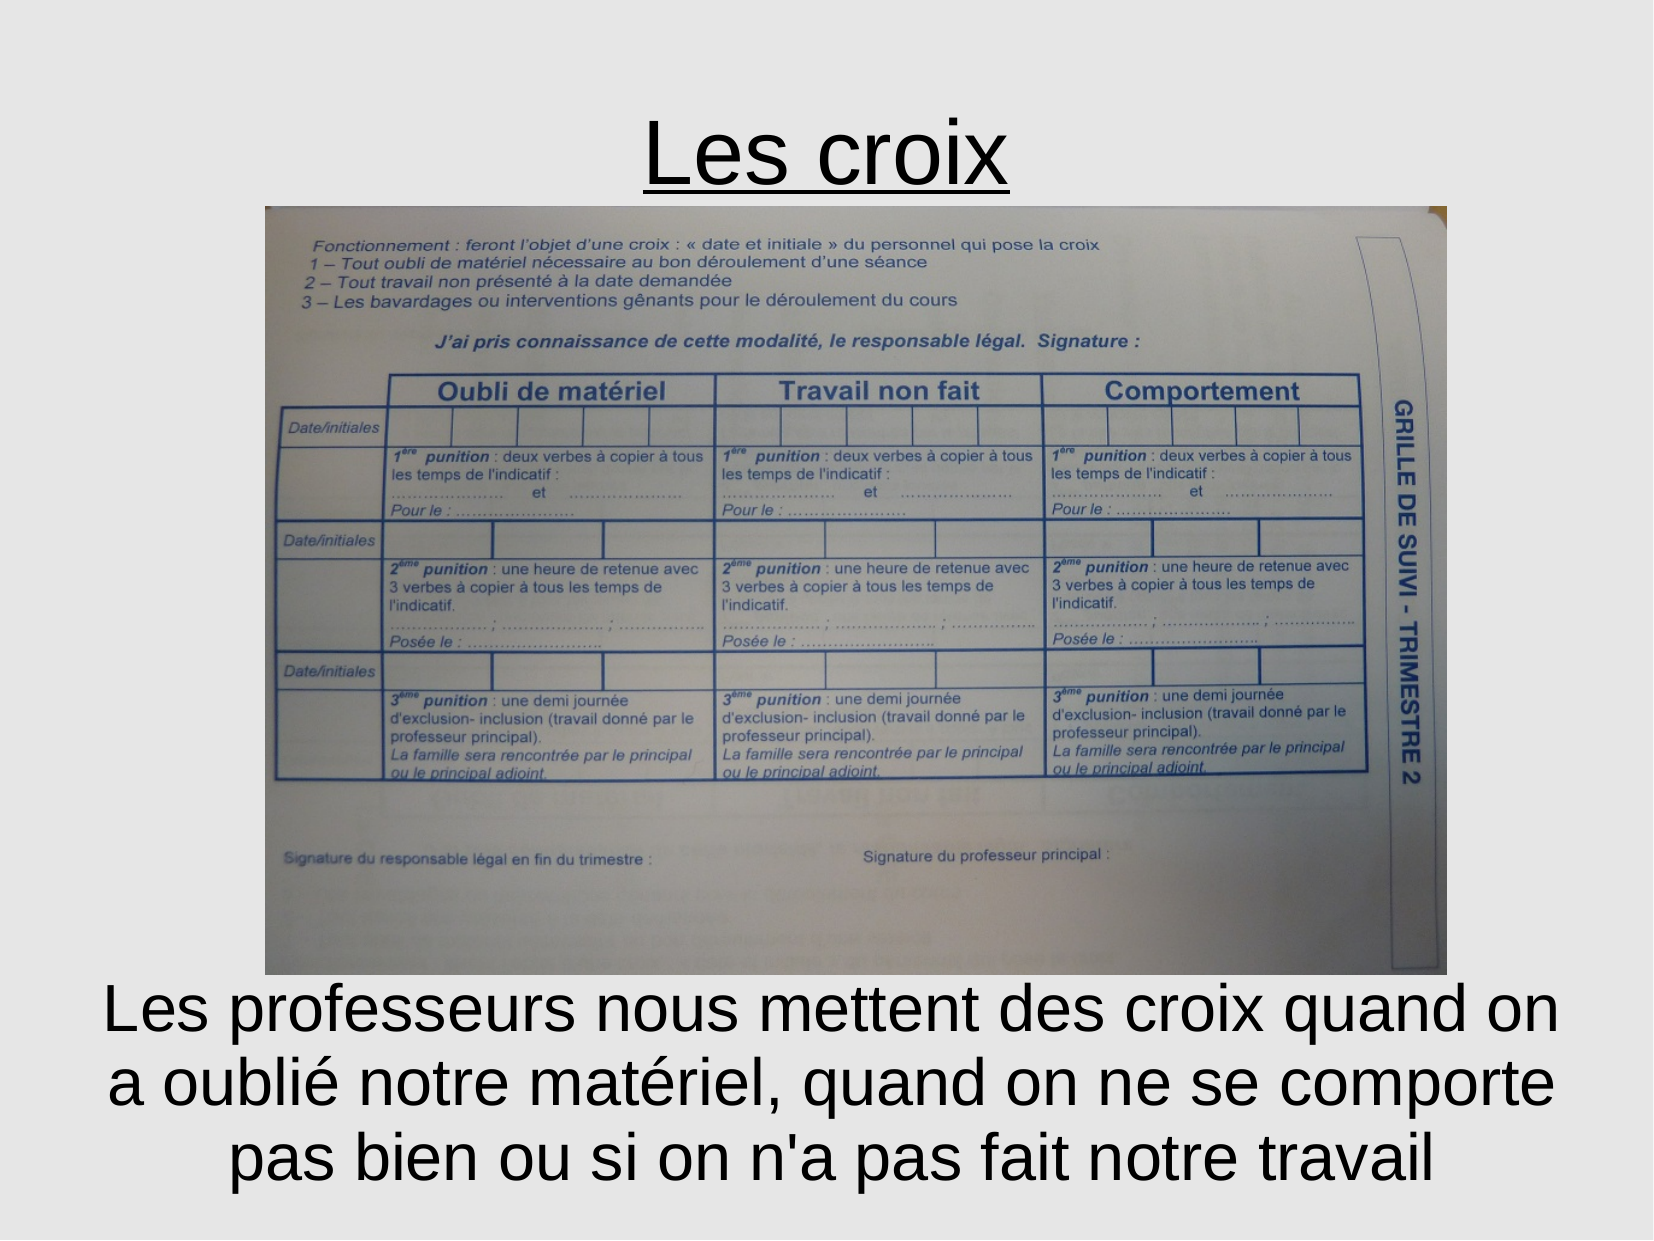

# Les croix
Les professeurs nous mettent des croix quand on a oublié notre matériel, quand on ne se comporte pas bien ou si on n'a pas fait notre travail